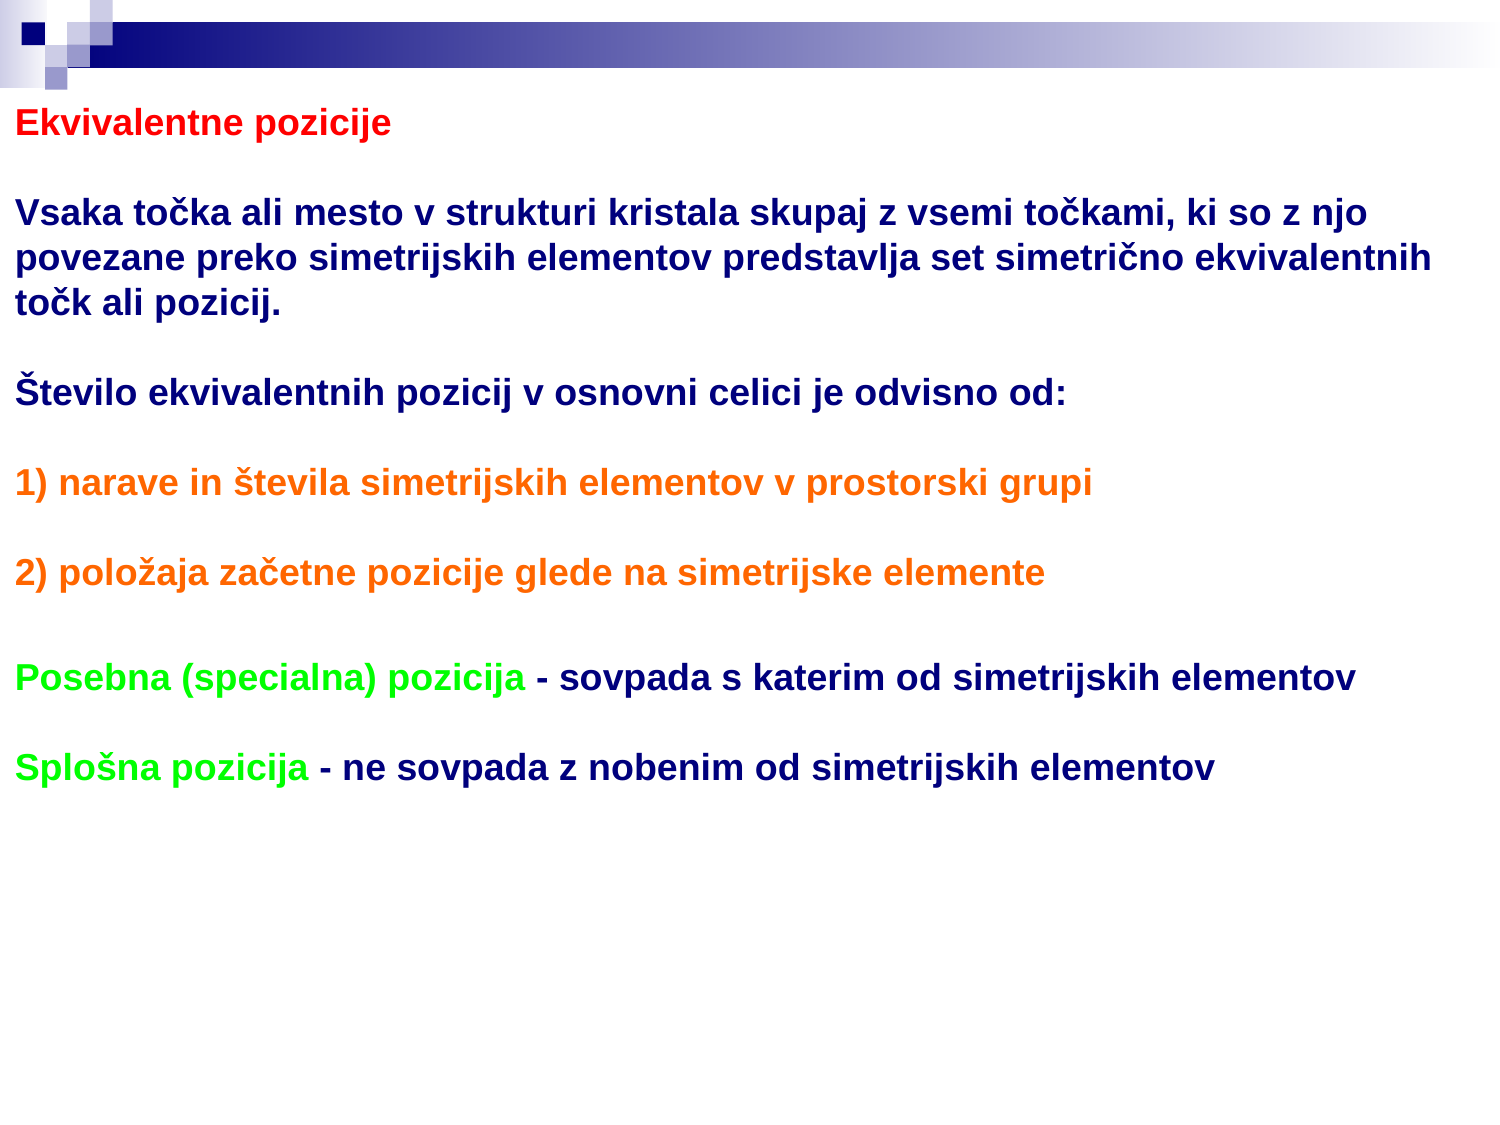

Ekvivalentne pozicije
Vsaka točka ali mesto v strukturi kristala skupaj z vsemi točkami, ki so z njo povezane preko simetrijskih elementov predstavlja set simetrično ekvivalentnih točk ali pozicij.
Število ekvivalentnih pozicij v osnovni celici je odvisno od:
1) narave in števila simetrijskih elementov v prostorski grupi
2) položaja začetne pozicije glede na simetrijske elemente
Posebna (specialna) pozicija - sovpada s katerim od simetrijskih elementov
Splošna pozicija - ne sovpada z nobenim od simetrijskih elementov